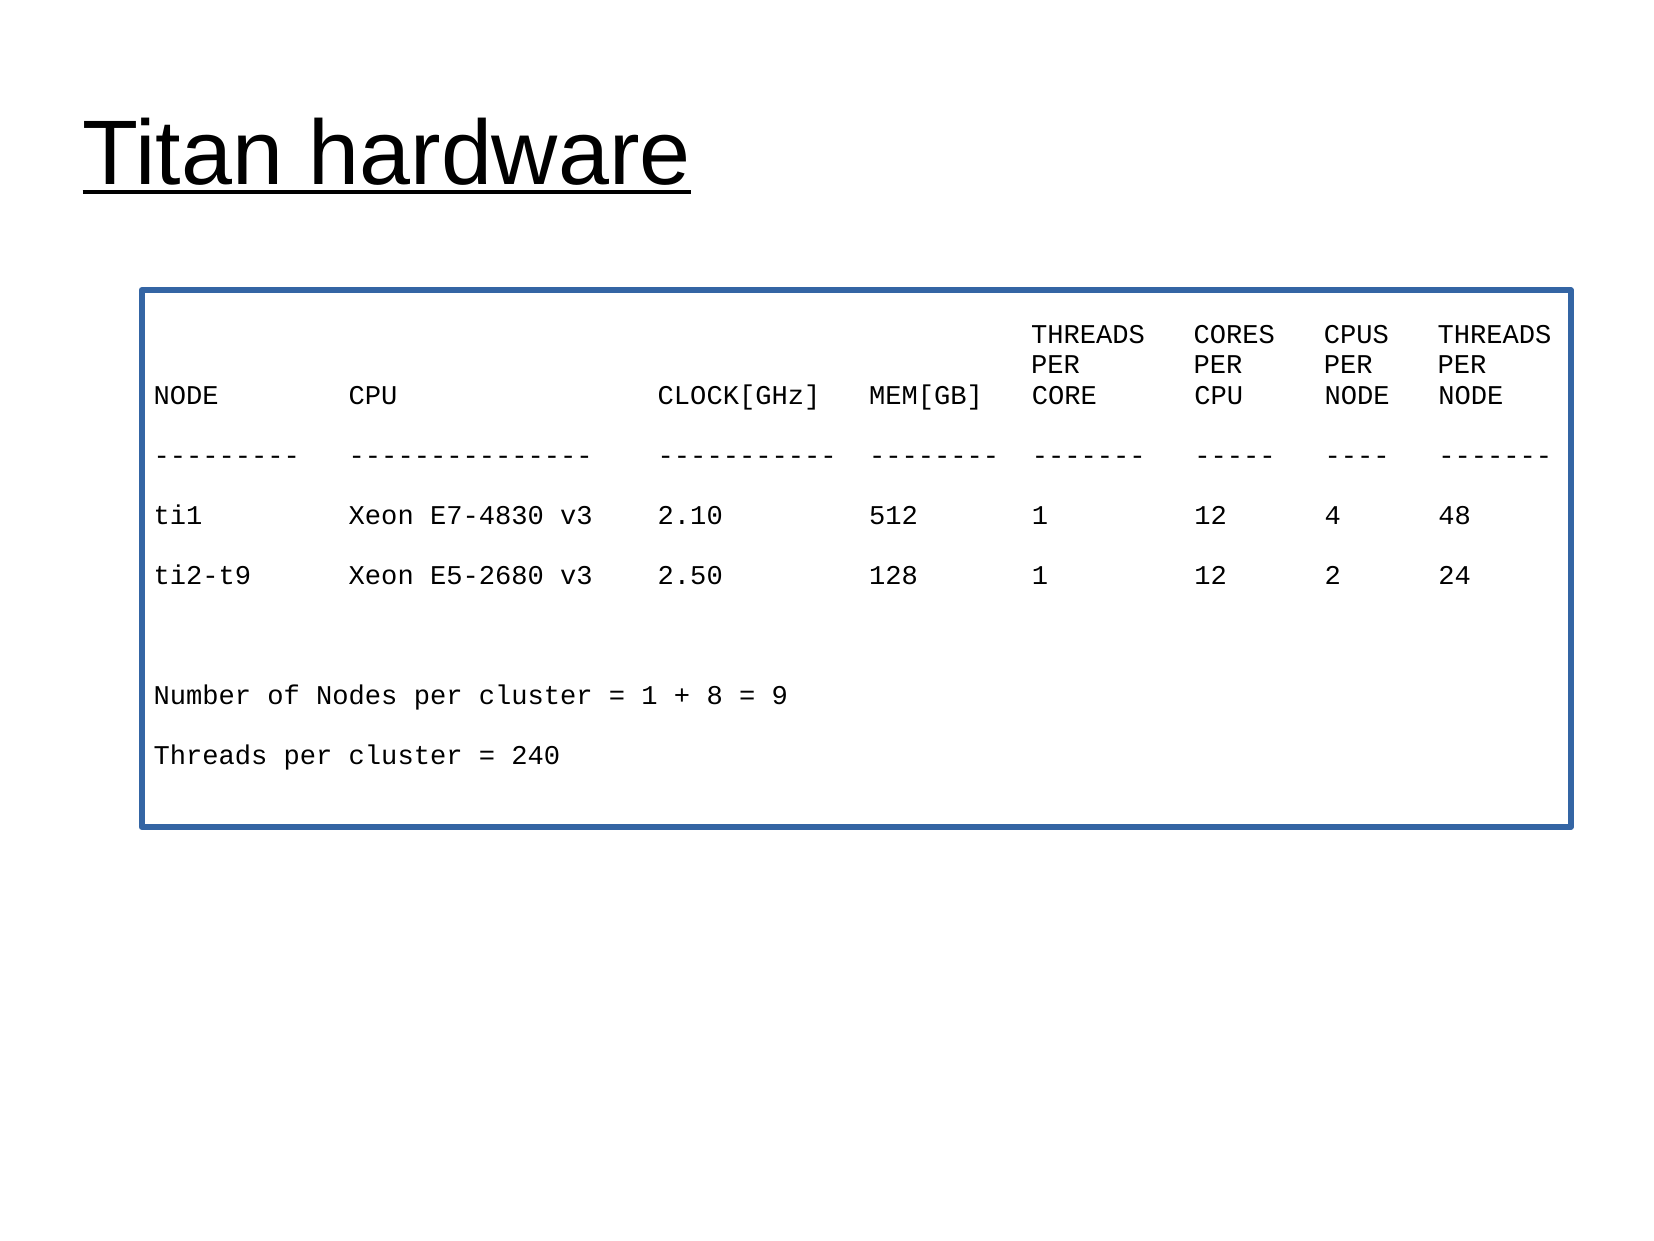

# Titan hardware
 THREADS CORES CPUS THREADS
 PER PER PER PER
NODE CPU CLOCK[GHz] MEM[GB] CORE CPU NODE NODE
--------- --------------- ----------- -------- ------- ----- ---- -------
ti1 Xeon E7-4830 v3 2.10 512 1 12 4 48
ti2-t9 Xeon E5-2680 v3 2.50 128 1 12 2 24
Number of Nodes per cluster = 1 + 8 = 9
Threads per cluster = 240